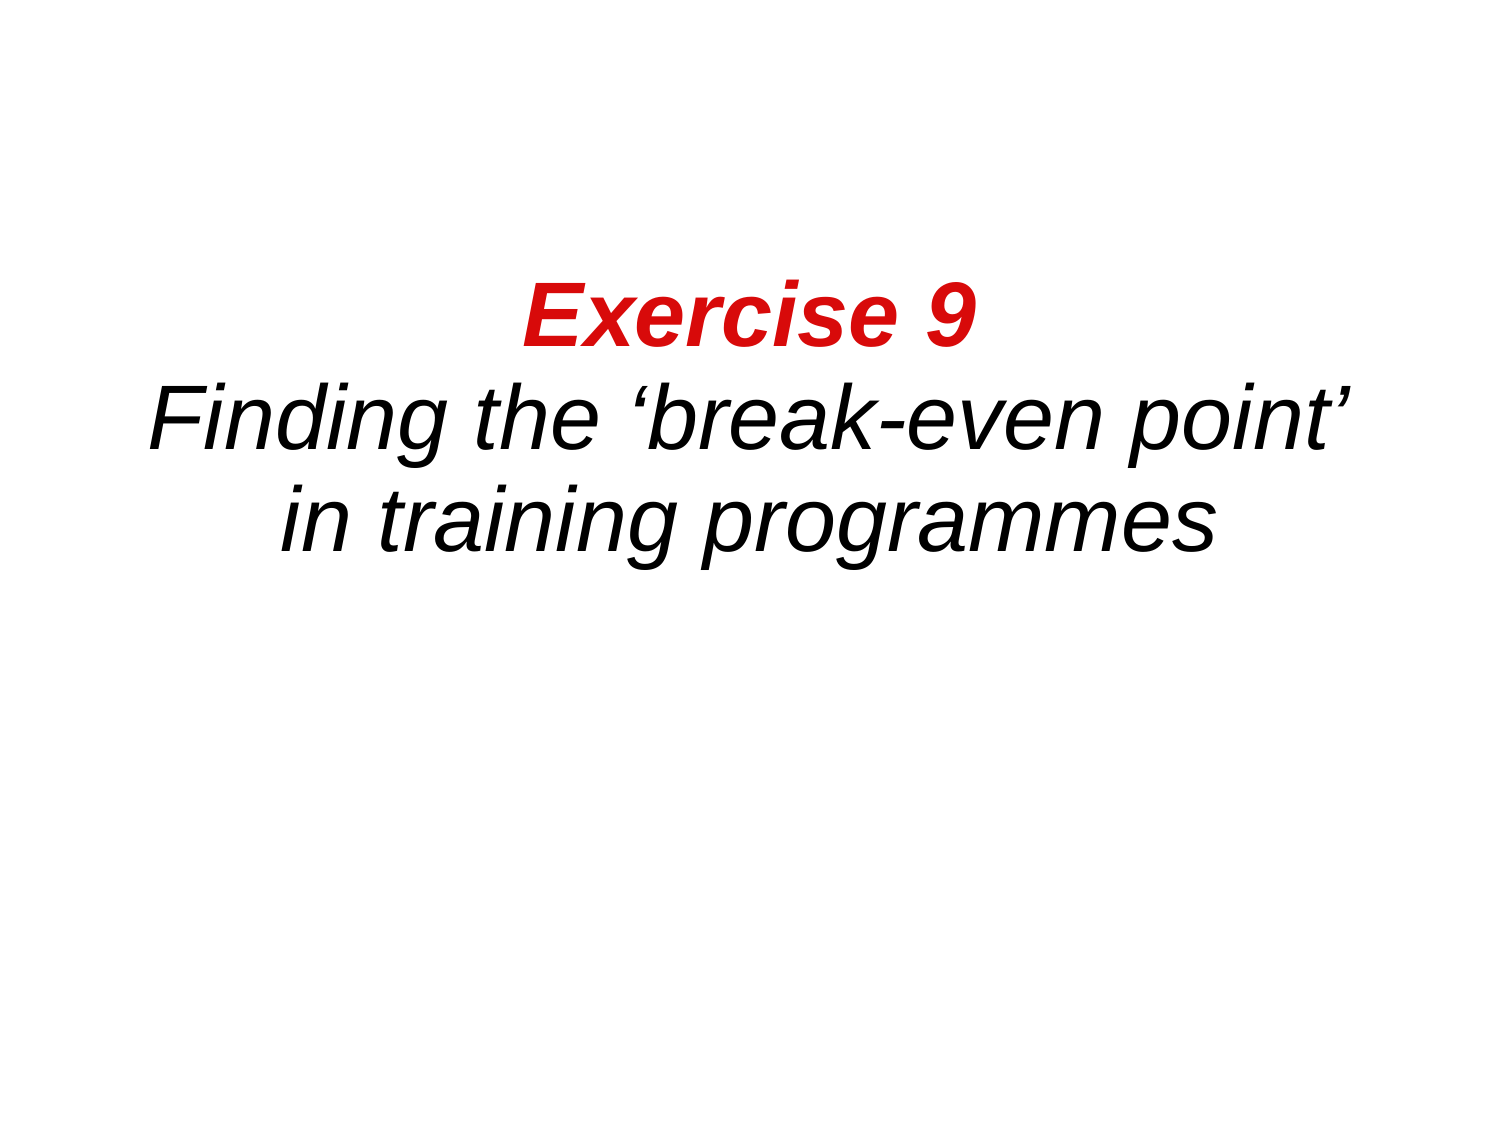

# Exercise 9 Finding the ‘break-even point’ in training programmes